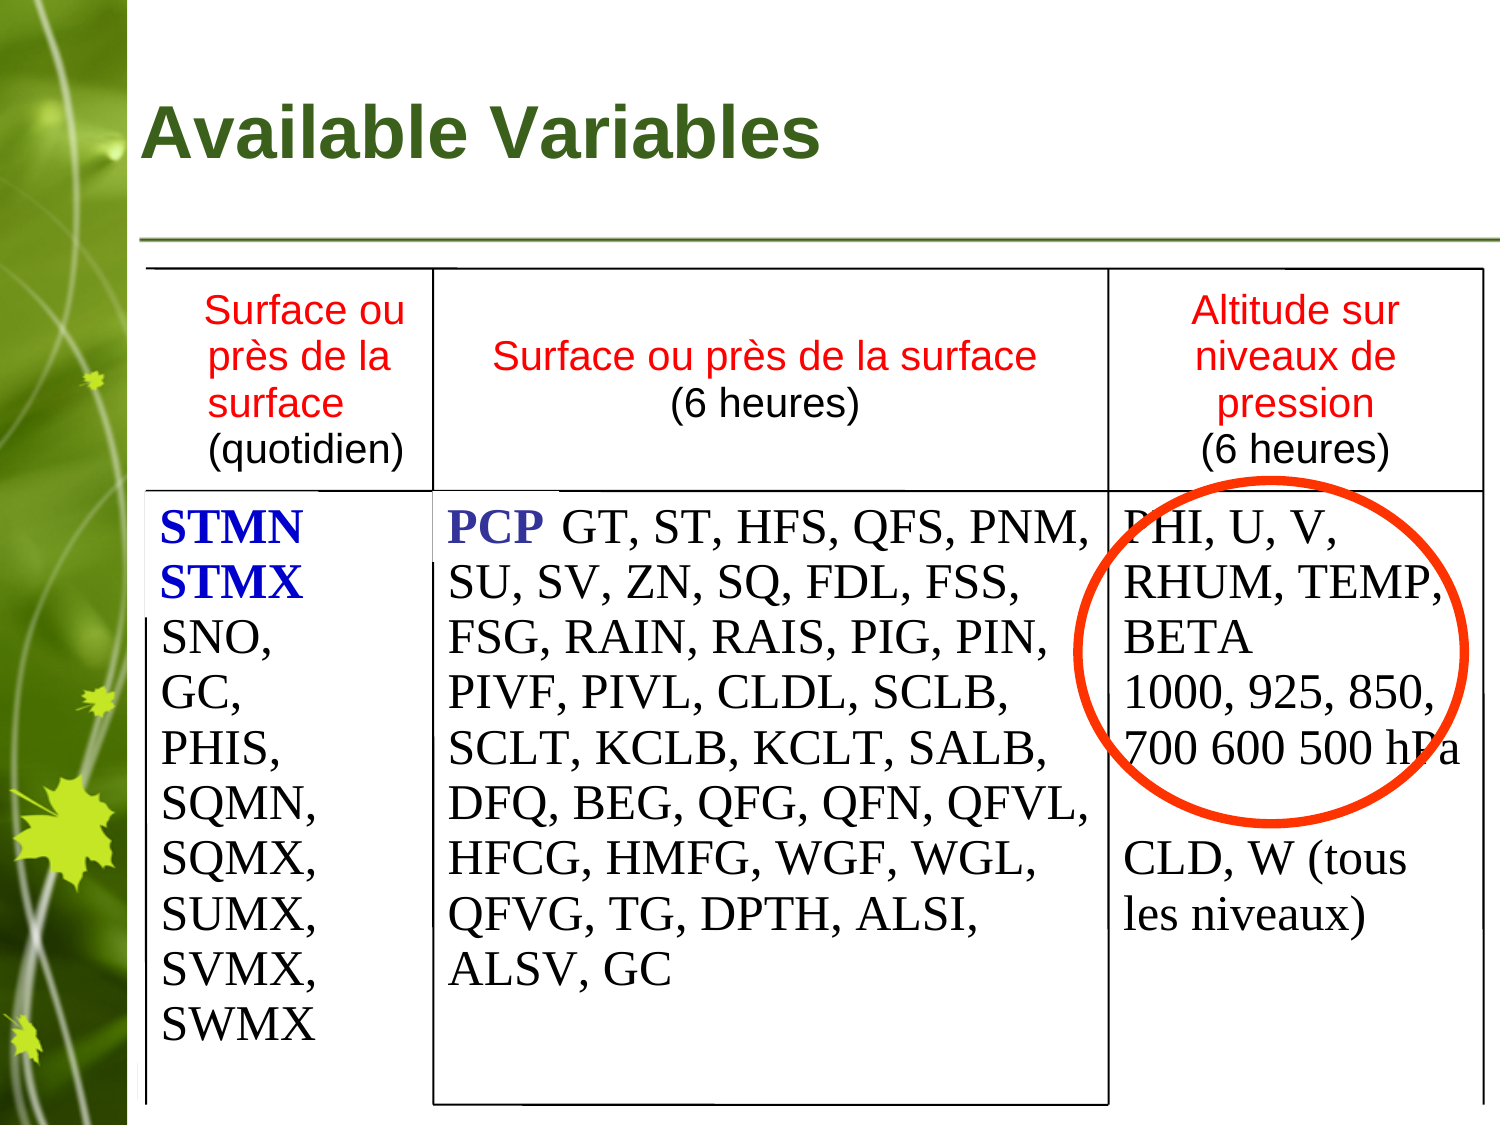

# Available Variables
Surface ou près de la surface (quotidien)
Surface ou près de la surface
(6 heures)
Altitude sur niveaux de pression
(6 heures)
STMN, STMX, SNO,
GC,
PHIS, SQMN, SQMX, SUMX, SVMX, SWMX
PCP, GT, ST, HFS, QFS, PNM, SU, SV, ZN, SQ, FDL, FSS, FSG, RAIN, RAIS, PIG, PIN, PIVF, PIVL, CLDL, SCLB, SCLT, KCLB, KCLT, SALB, DFQ, BEG, QFG, QFN, QFVL, HFCG, HMFG, WGF, WGL, QFVG, TG, DPTH, ALSI, ALSV, GC
PHI, U, V, RHUM, TEMP, BETA
1000, 925, 850, 700 600 500 hPa
CLD, W (tous les niveaux)
PCP
STMN
STMX